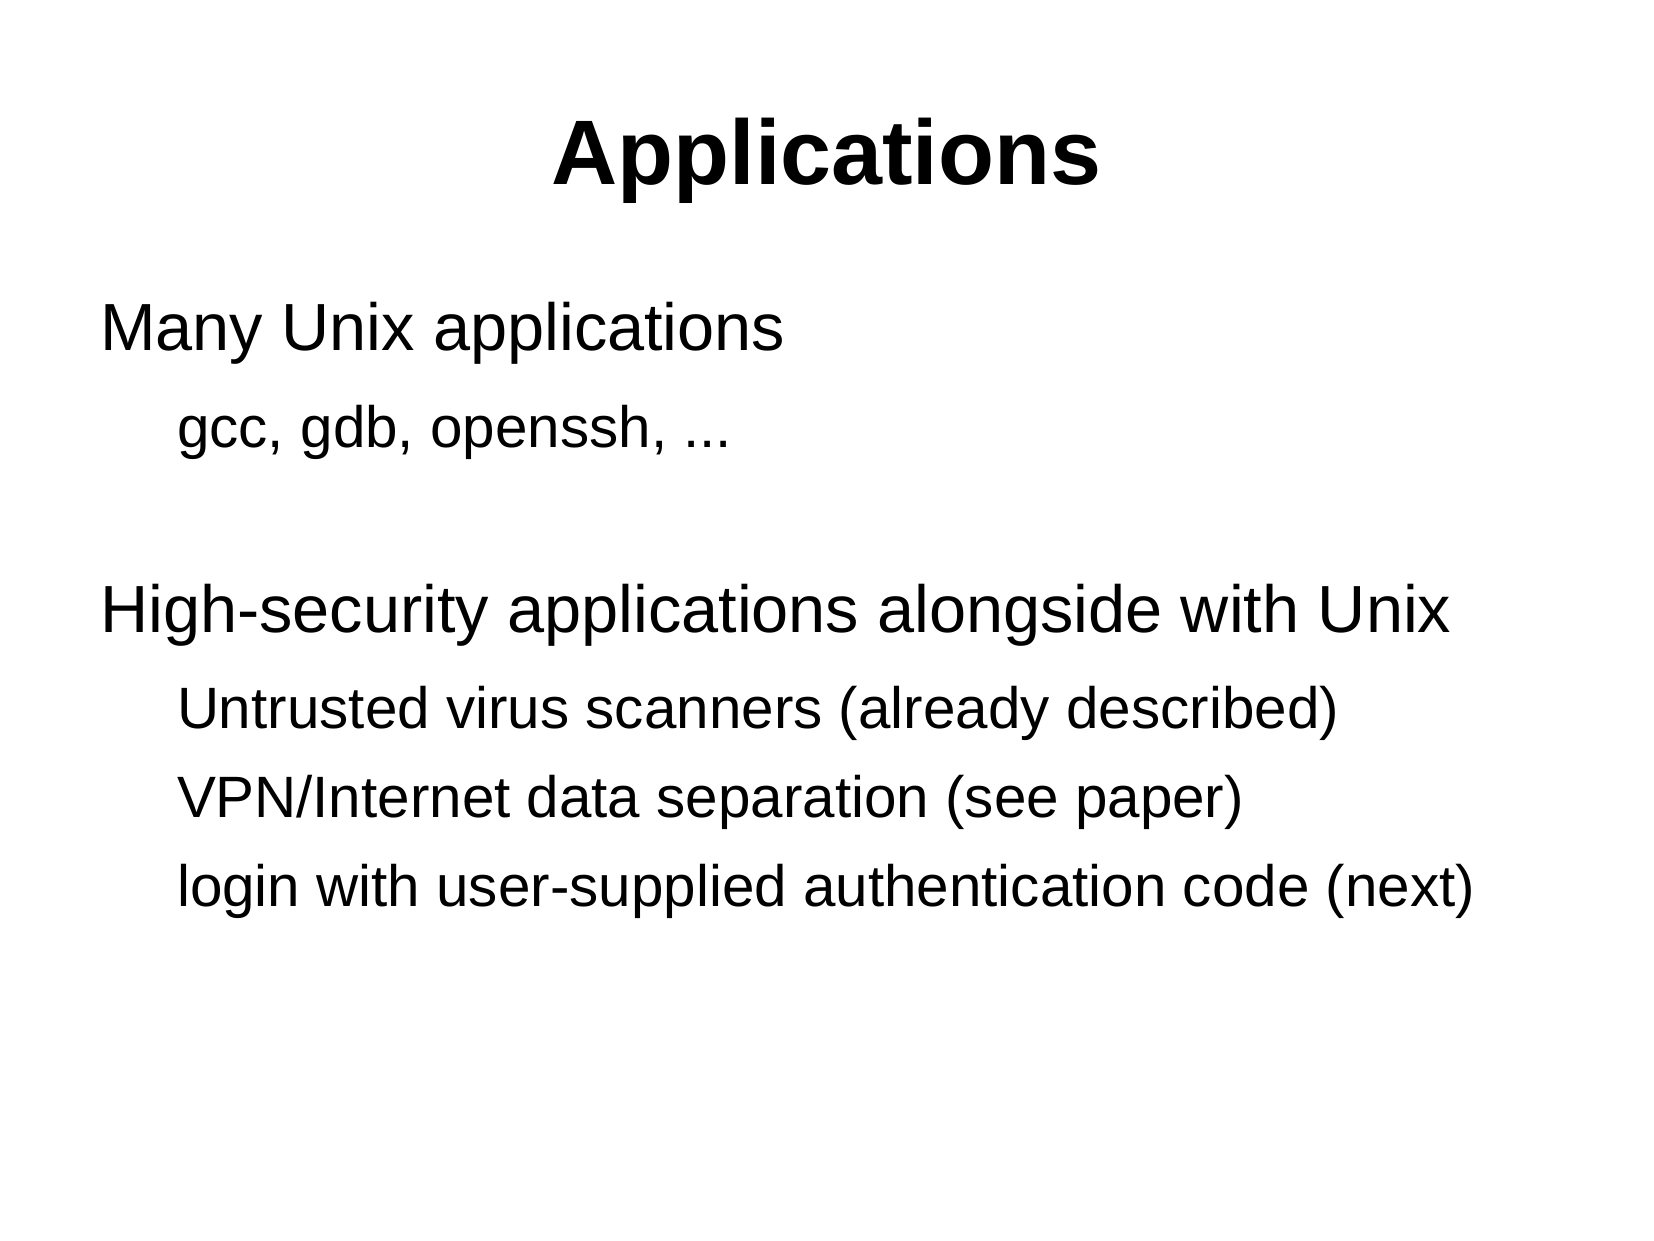

# Applications
Many Unix applications
gcc, gdb, openssh, ...
High-security applications alongside with Unix
Untrusted virus scanners (already described)
VPN/Internet data separation (see paper)
login with user-supplied authentication code (next)